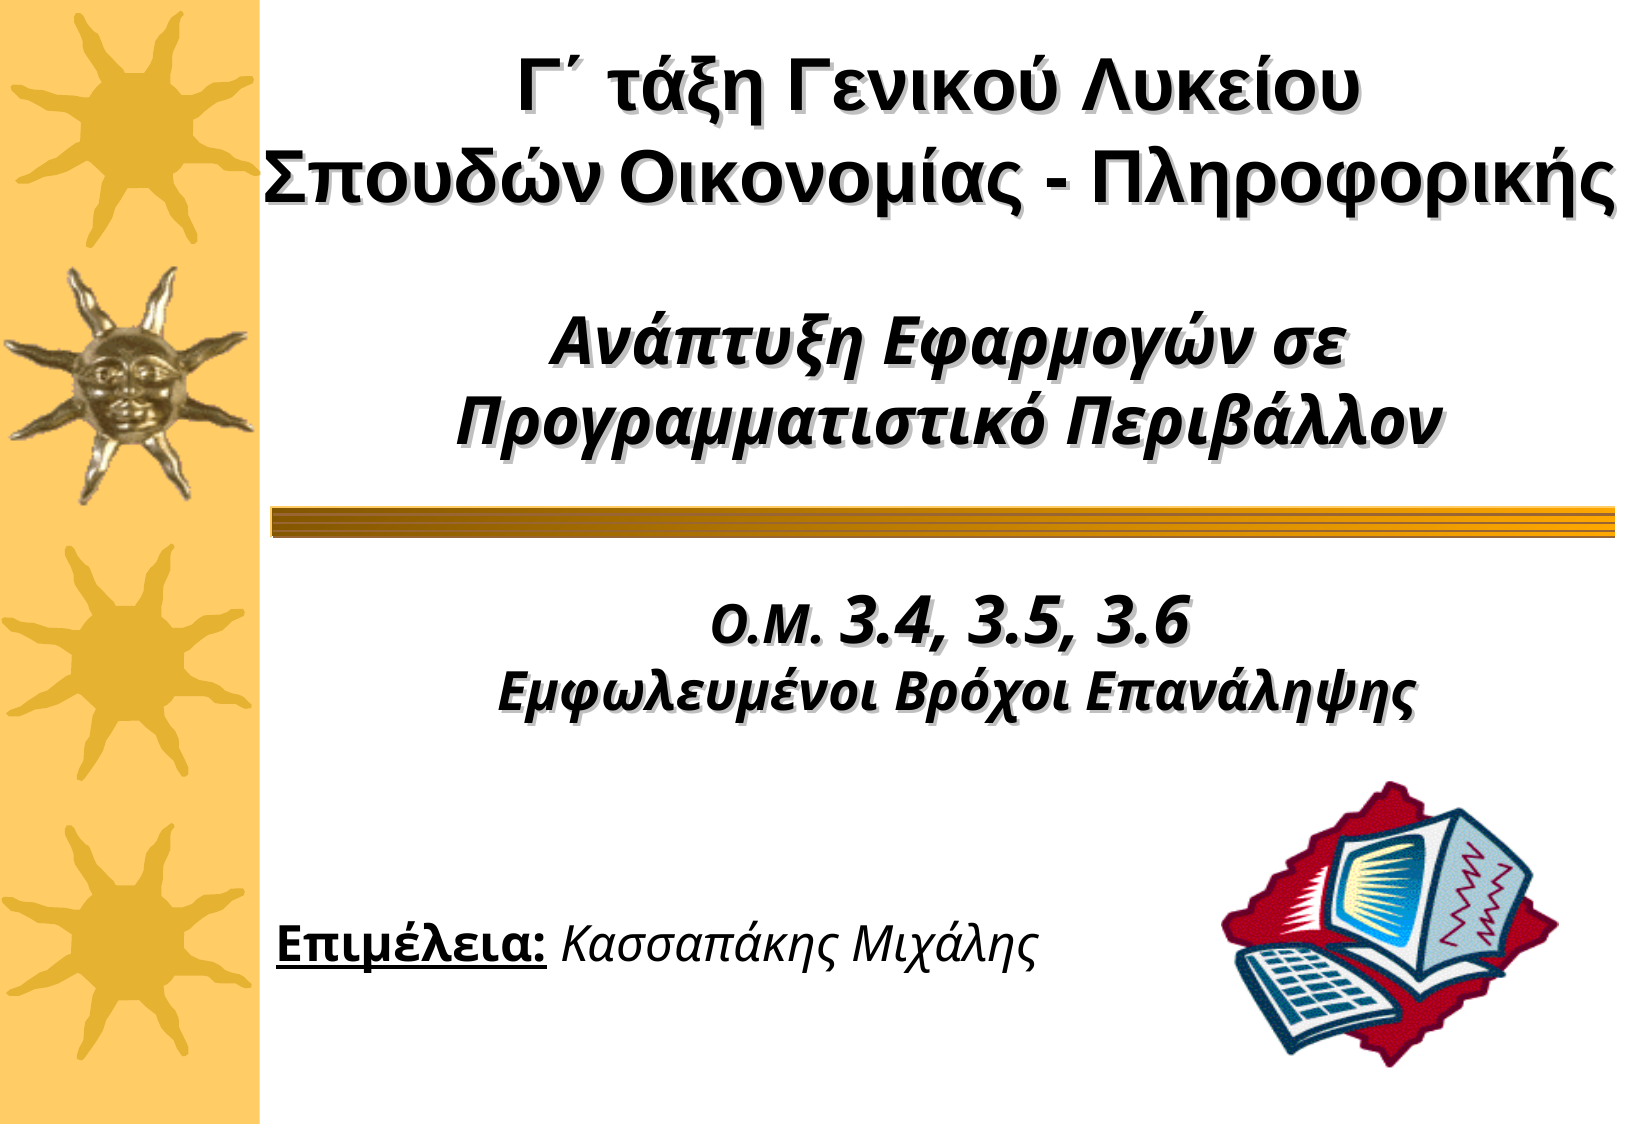

Γ΄ τάξη Γενικού Λυκείου
Σπουδών Οικονομίας - Πληροφορικής
# Ανάπτυξη Εφαρμογών σε Προγραμματιστικό Περιβάλλον
O.M. 3.4, 3.5, 3.6
 Εμφωλευμένοι Βρόχοι Επανάληψης
Επιμέλεια: Κασσαπάκης Μιχάλης